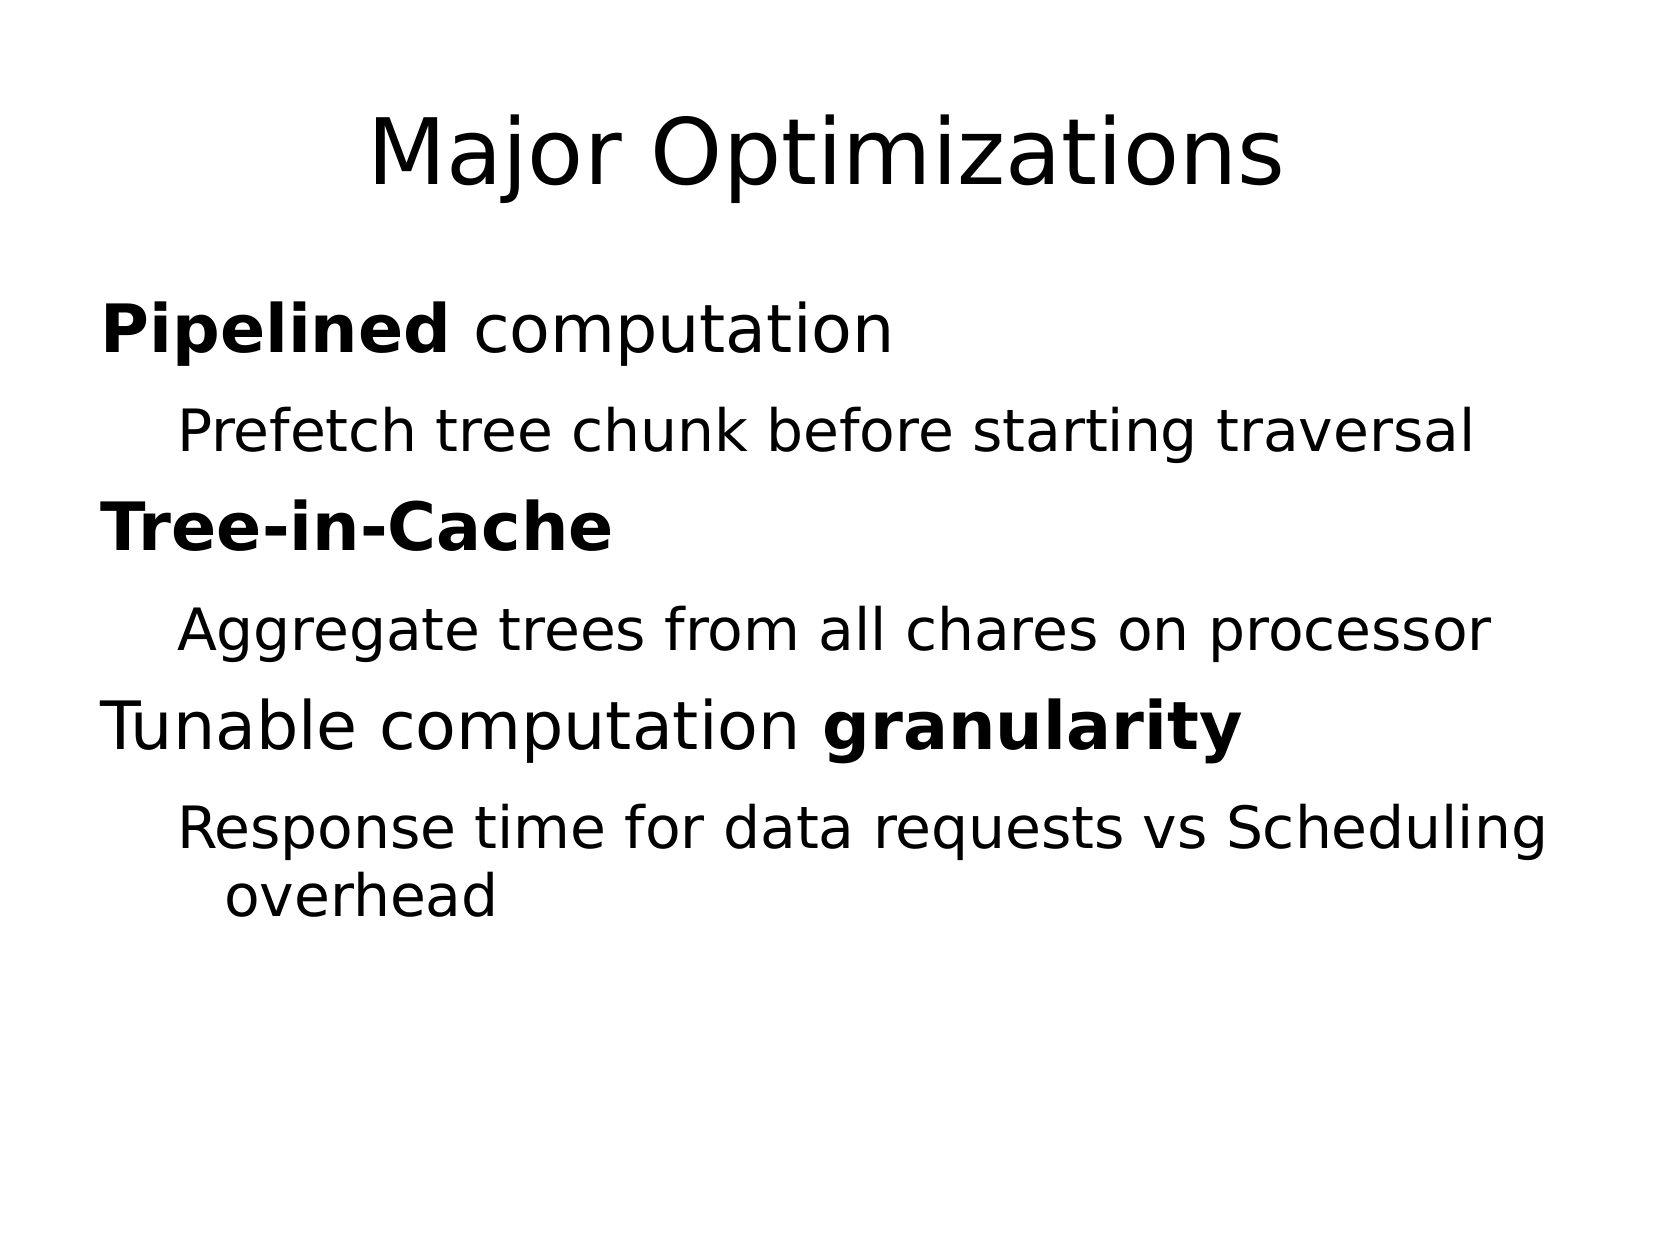

# Major Optimizations
Pipelined computation
Prefetch tree chunk before starting traversal
Tree-in-Cache
Aggregate trees from all chares on processor
Tunable computation granularity
Response time for data requests vs Scheduling overhead